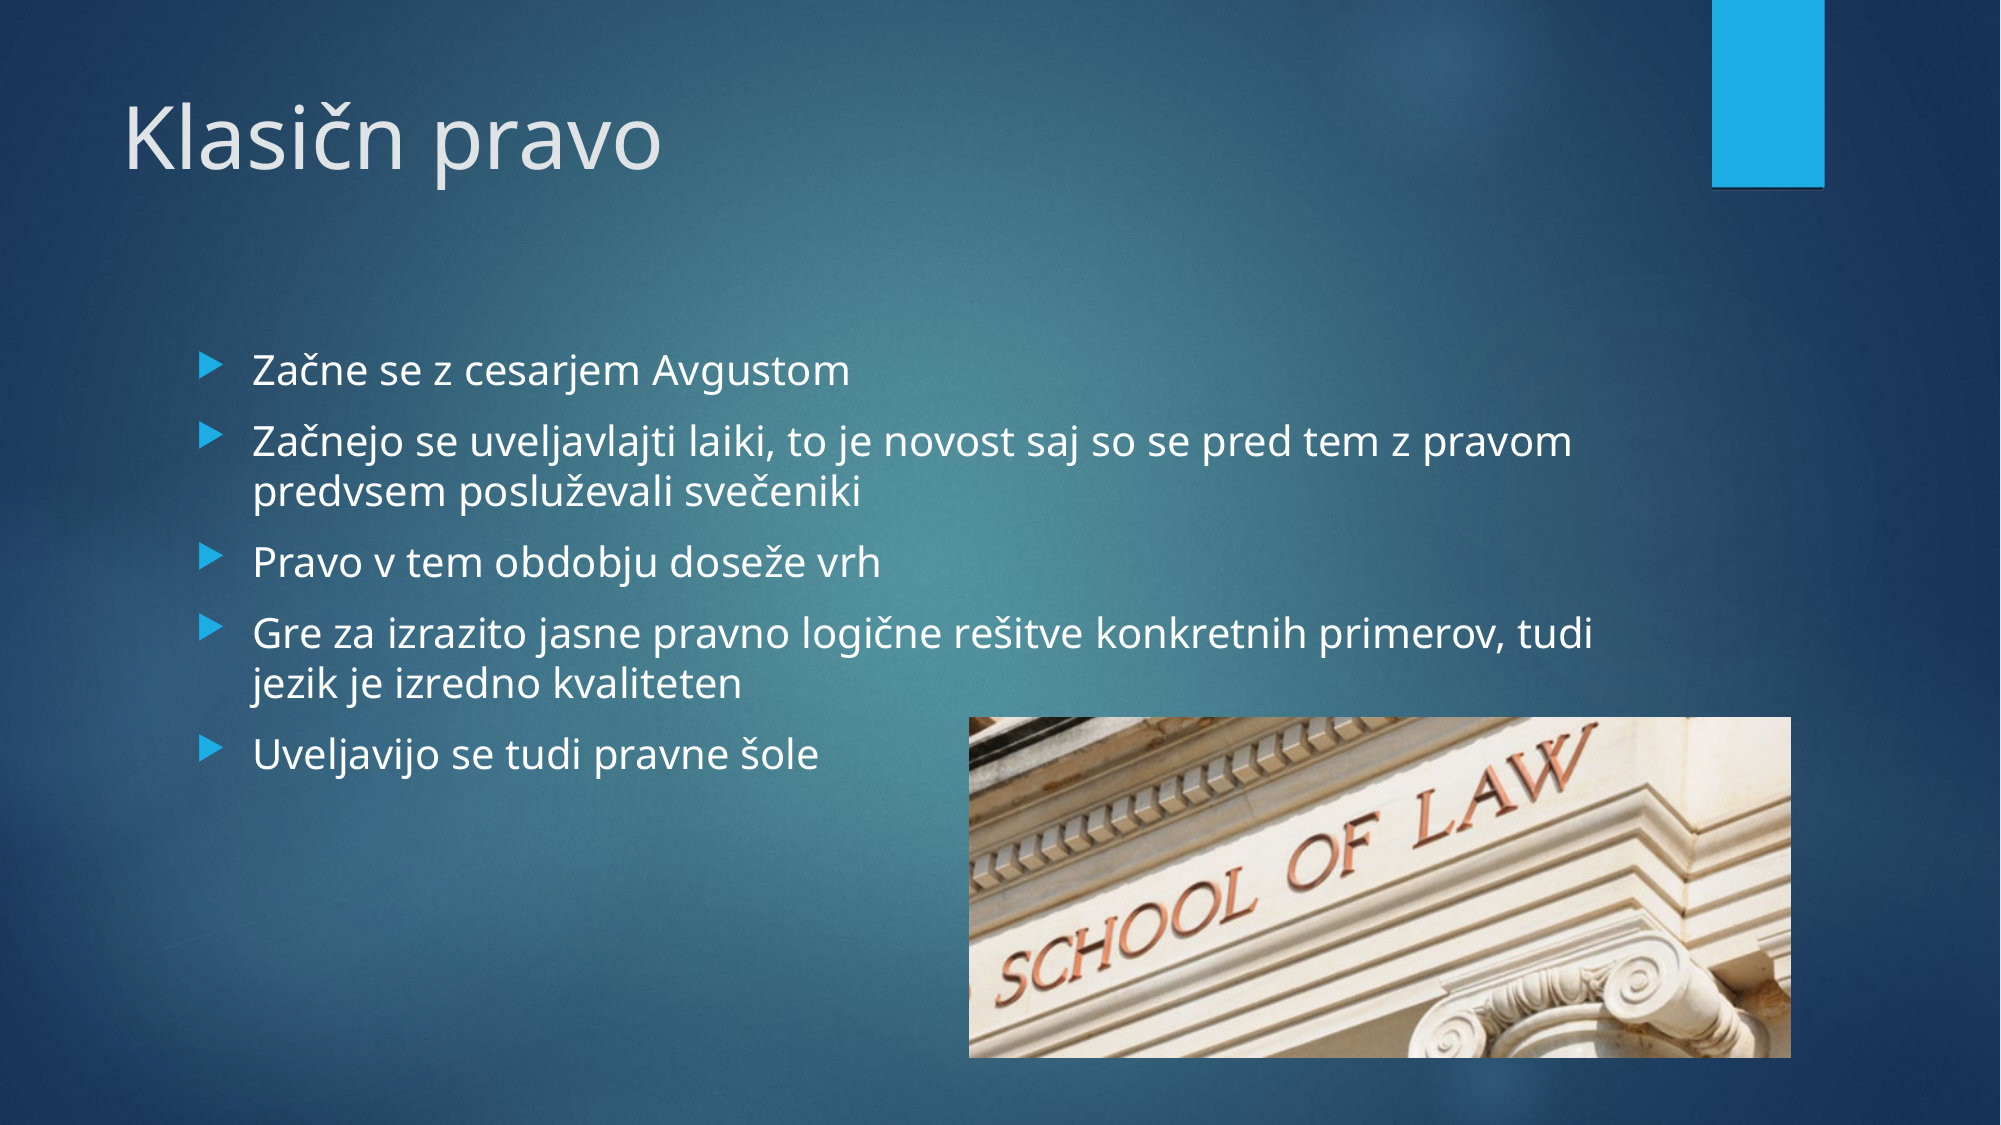

# Klasičn pravo
Začne se z cesarjem Avgustom
Začnejo se uveljavlajti laiki, to je novost saj so se pred tem z pravom predvsem posluževali svečeniki
Pravo v tem obdobju doseže vrh
Gre za izrazito jasne pravno logične rešitve konkretnih primerov, tudi jezik je izredno kvaliteten
Uveljavijo se tudi pravne šole